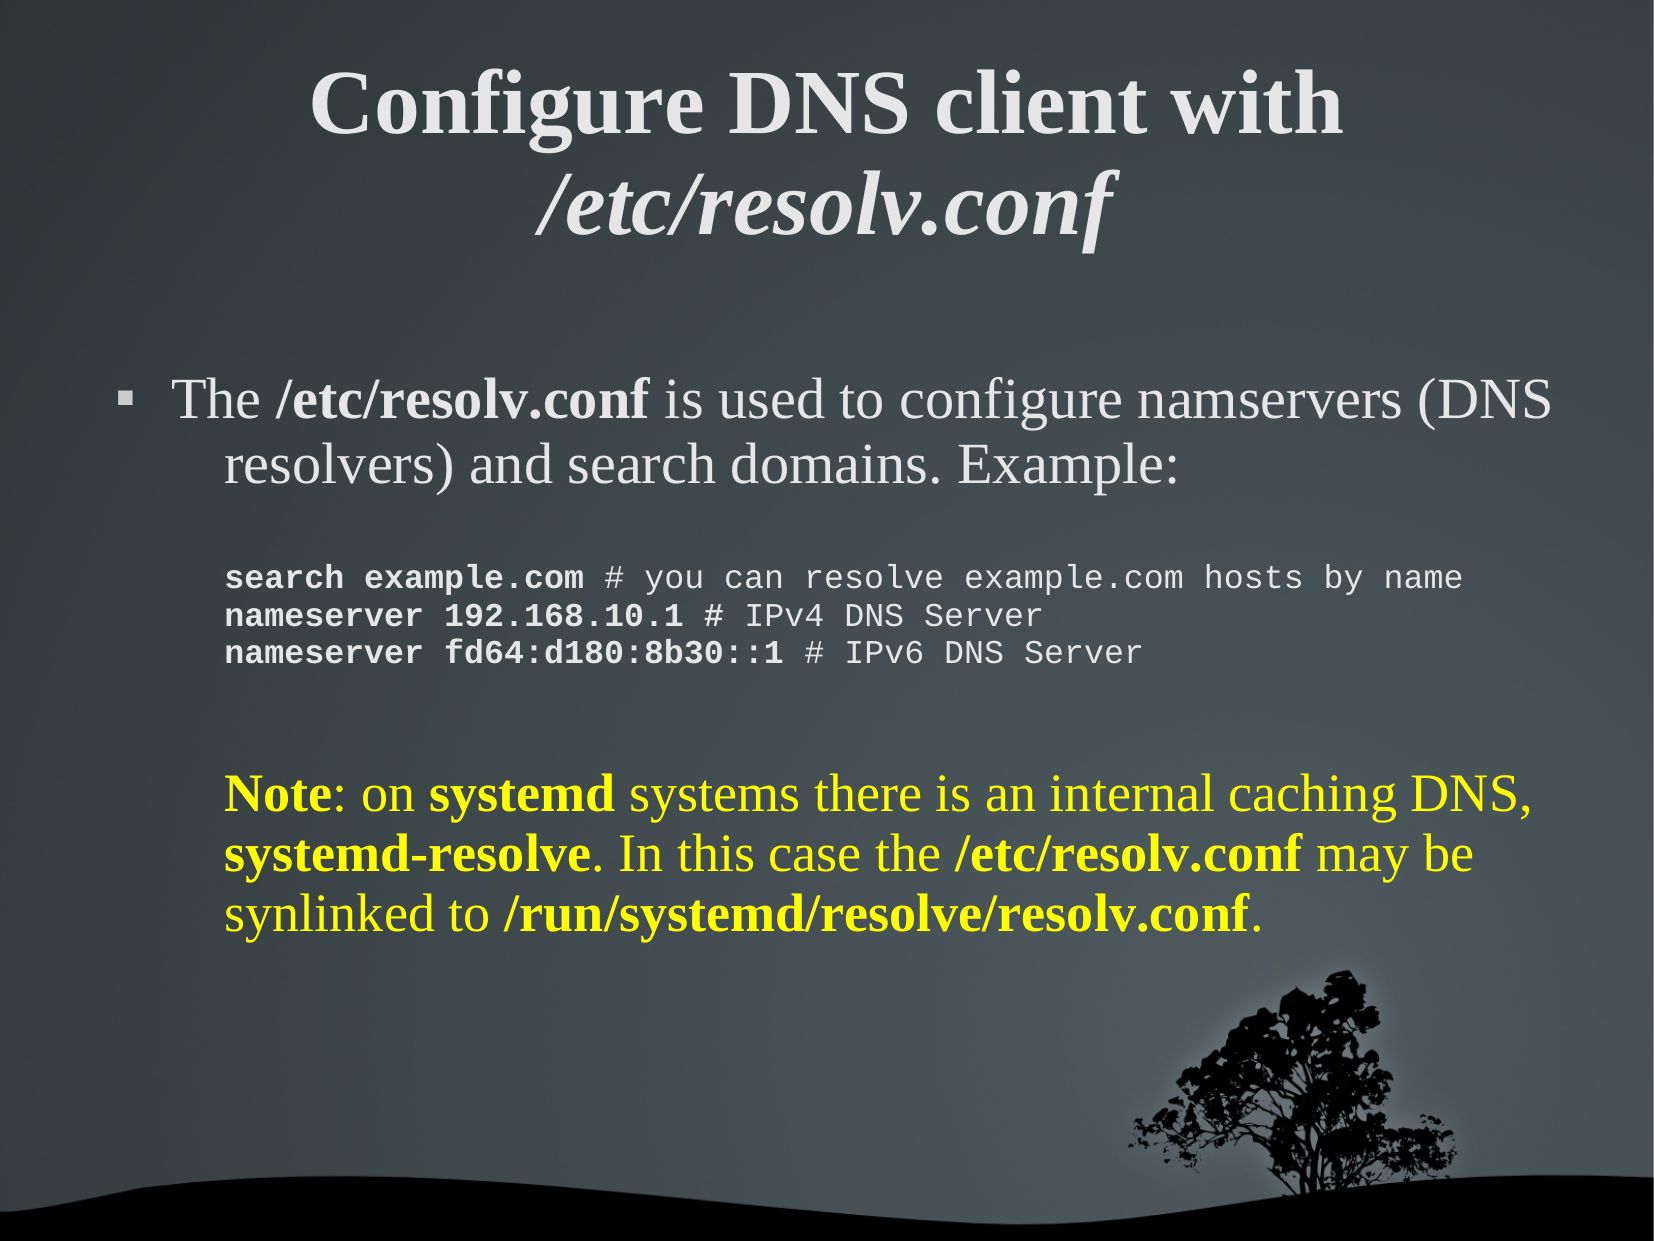

Configure DNS client with /etc/resolv.conf
# The /etc/resolv.conf is used to configure namservers (DNS resolvers) and search domains. Example: search example.com # you can resolve example.com hosts by name nameserver 192.168.10.1 # IPv4 DNS Server nameserver fd64:d180:8b30::1 # IPv6 DNS Server
Note: on systemd systems there is an internal caching DNS, systemd-resolve. In this case the /etc/resolv.conf may be synlinked to /run/systemd/resolve/resolv.conf.